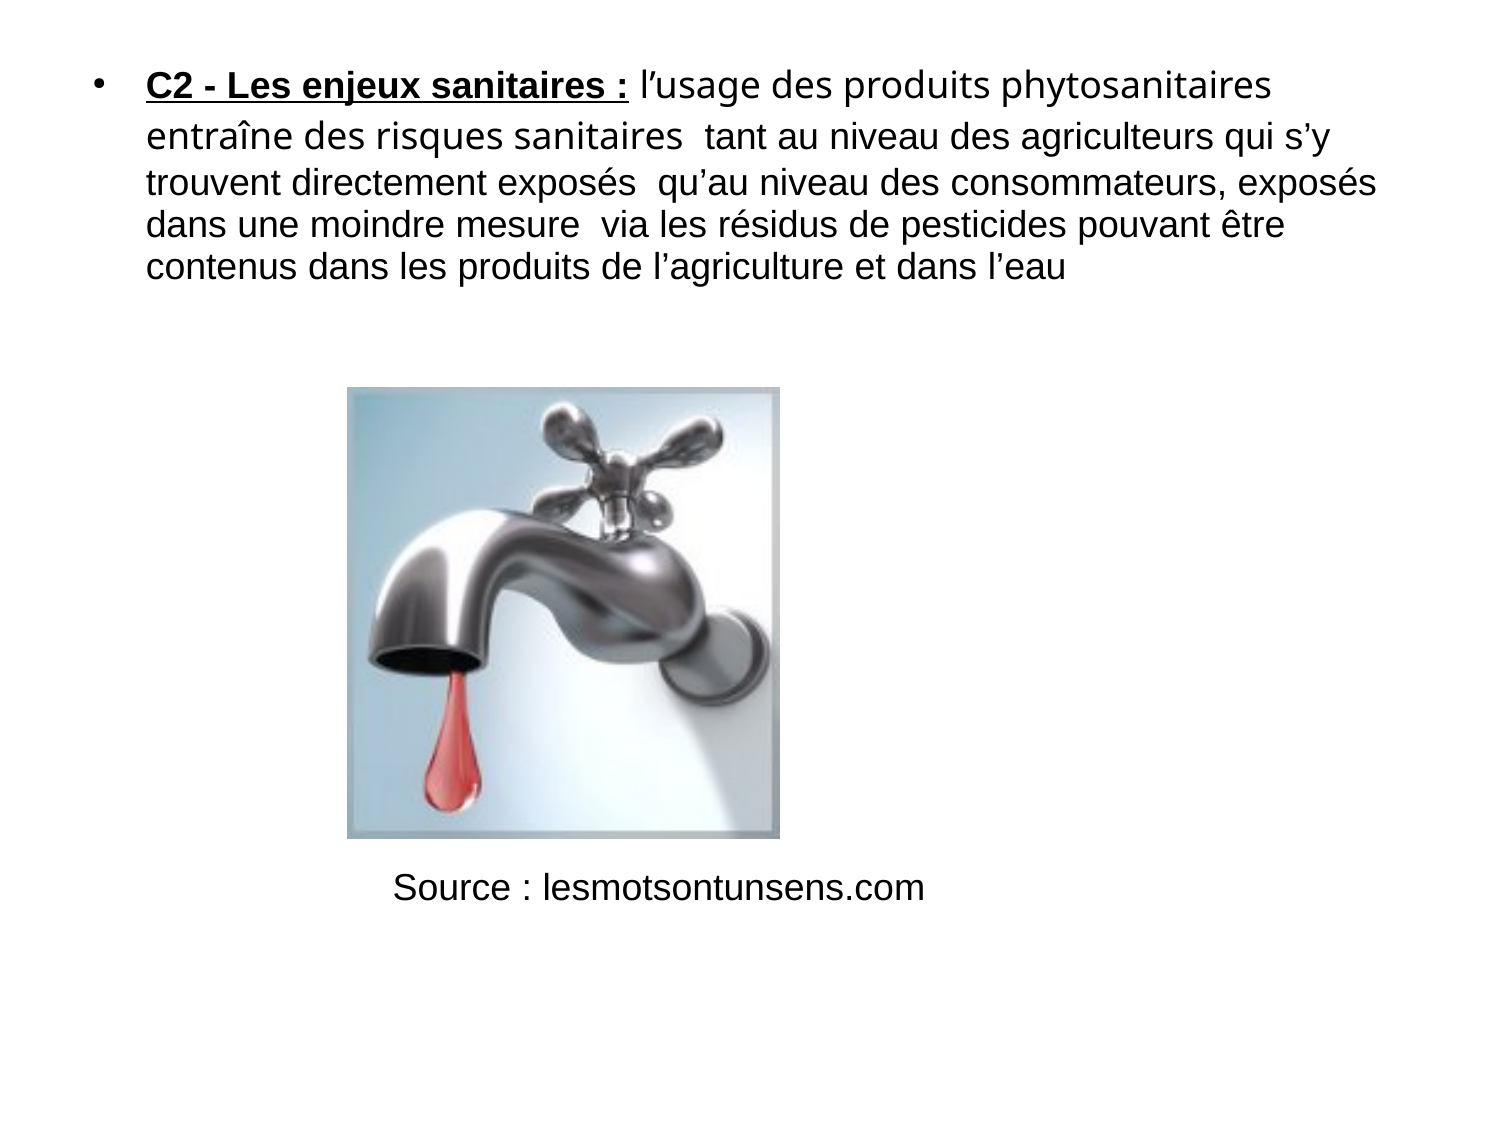

# C2 - Les enjeux sanitaires : l’usage des produits phytosanitaires entraîne des risques sanitaires tant au niveau des agriculteurs qui s’y trouvent directement exposés qu’au niveau des consommateurs, exposés dans une moindre mesure via les résidus de pesticides pouvant être contenus dans les produits de l’agriculture et dans l’eau
Source : lesmotsontunsens.com